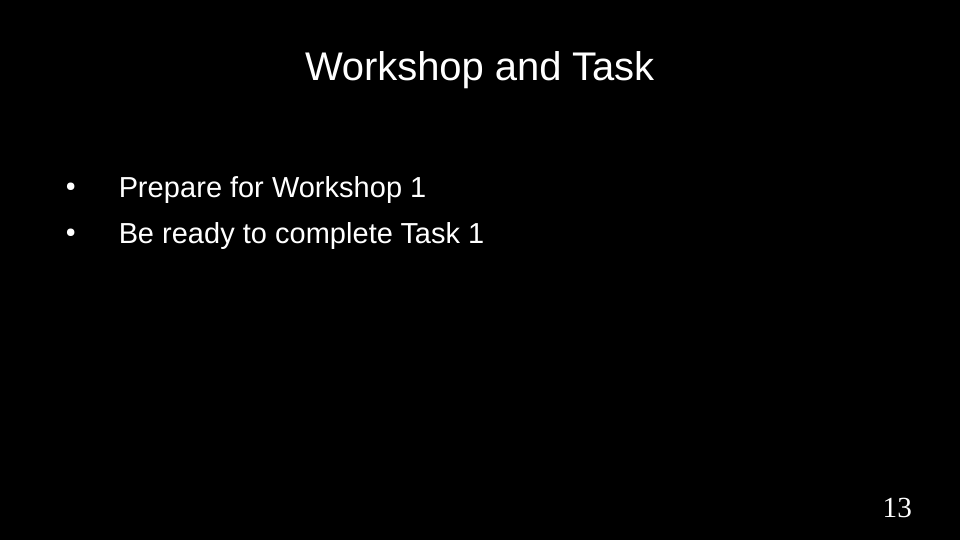

# Workshop and Task
Prepare for Workshop 1
Be ready to complete Task 1
13